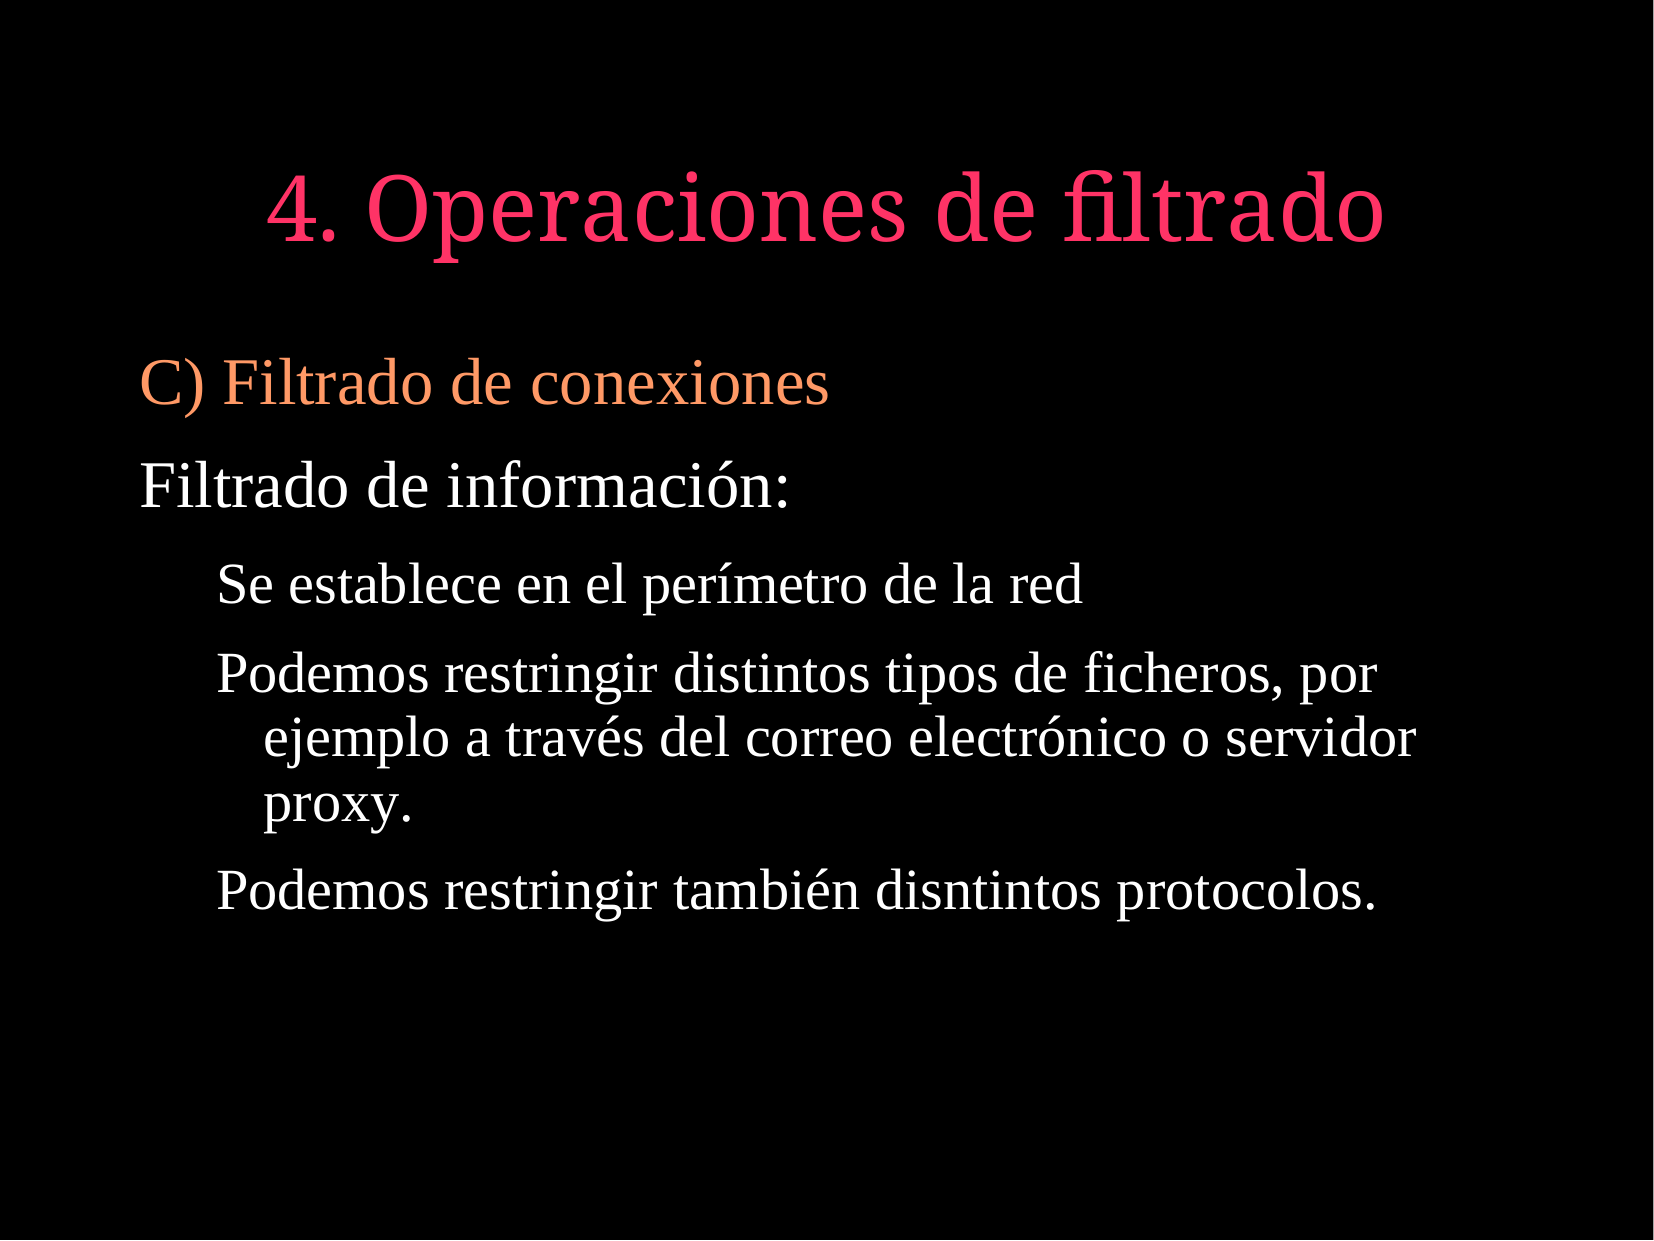

# 4. Operaciones de filtrado
C) Filtrado de conexiones
Filtrado de información:
Se establece en el perímetro de la red
Podemos restringir distintos tipos de ficheros, por ejemplo a través del correo electrónico o servidor proxy.
Podemos restringir también disntintos protocolos.